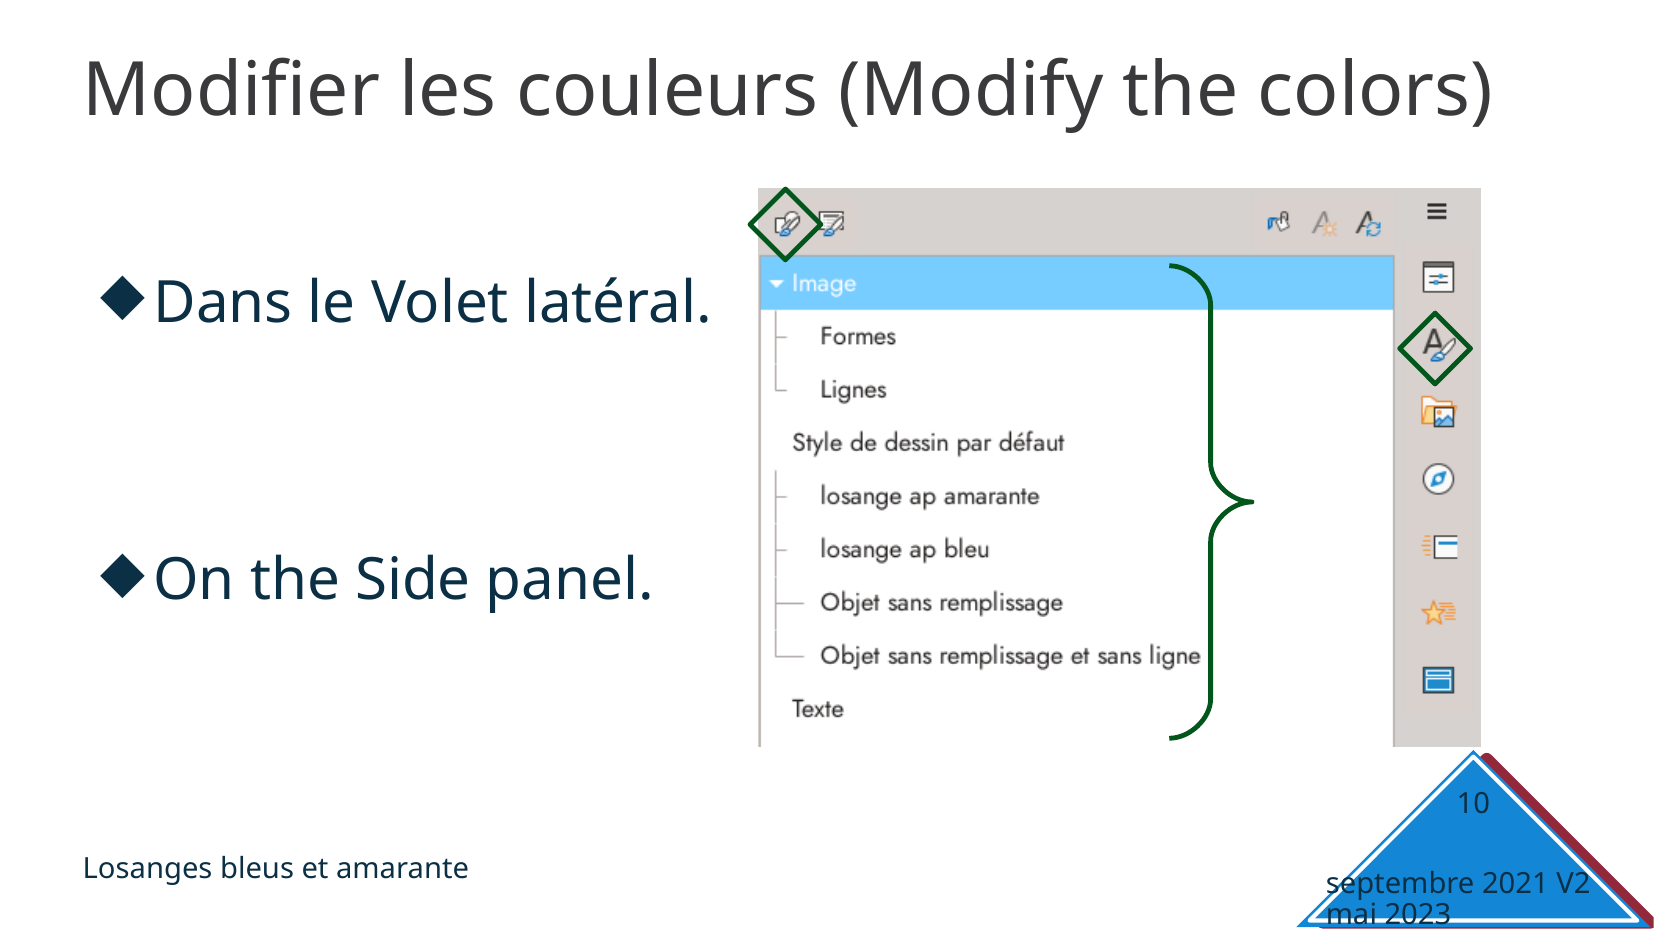

# Modifier les couleurs (Modify the colors)
Dans le Volet latéral.
On the Side panel.
10
Losanges bleus et amarante
septembre 2021 V2 mai 2023